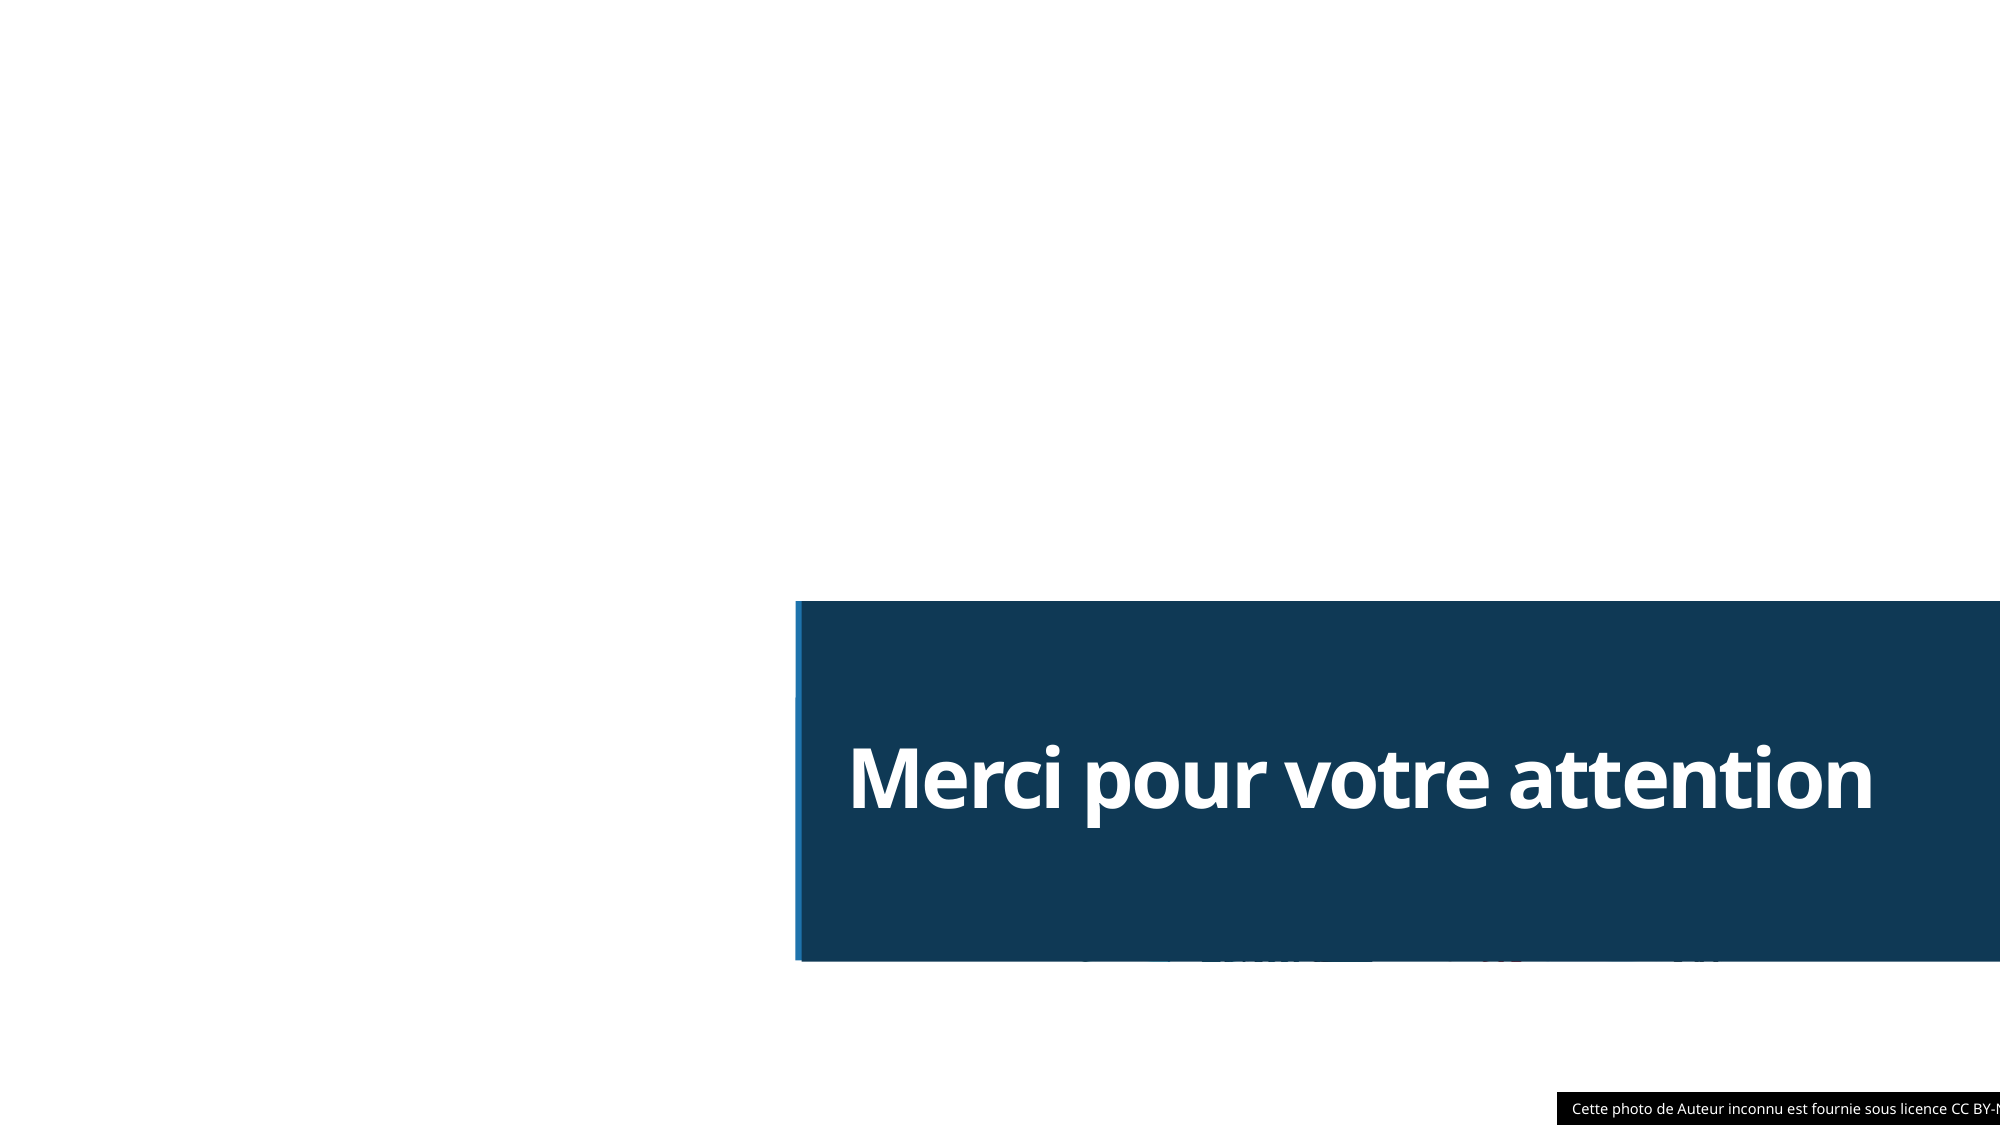

# Merci pour votre attention
Cette photo de Auteur inconnu est fournie sous licence CC BY-NC-ND.